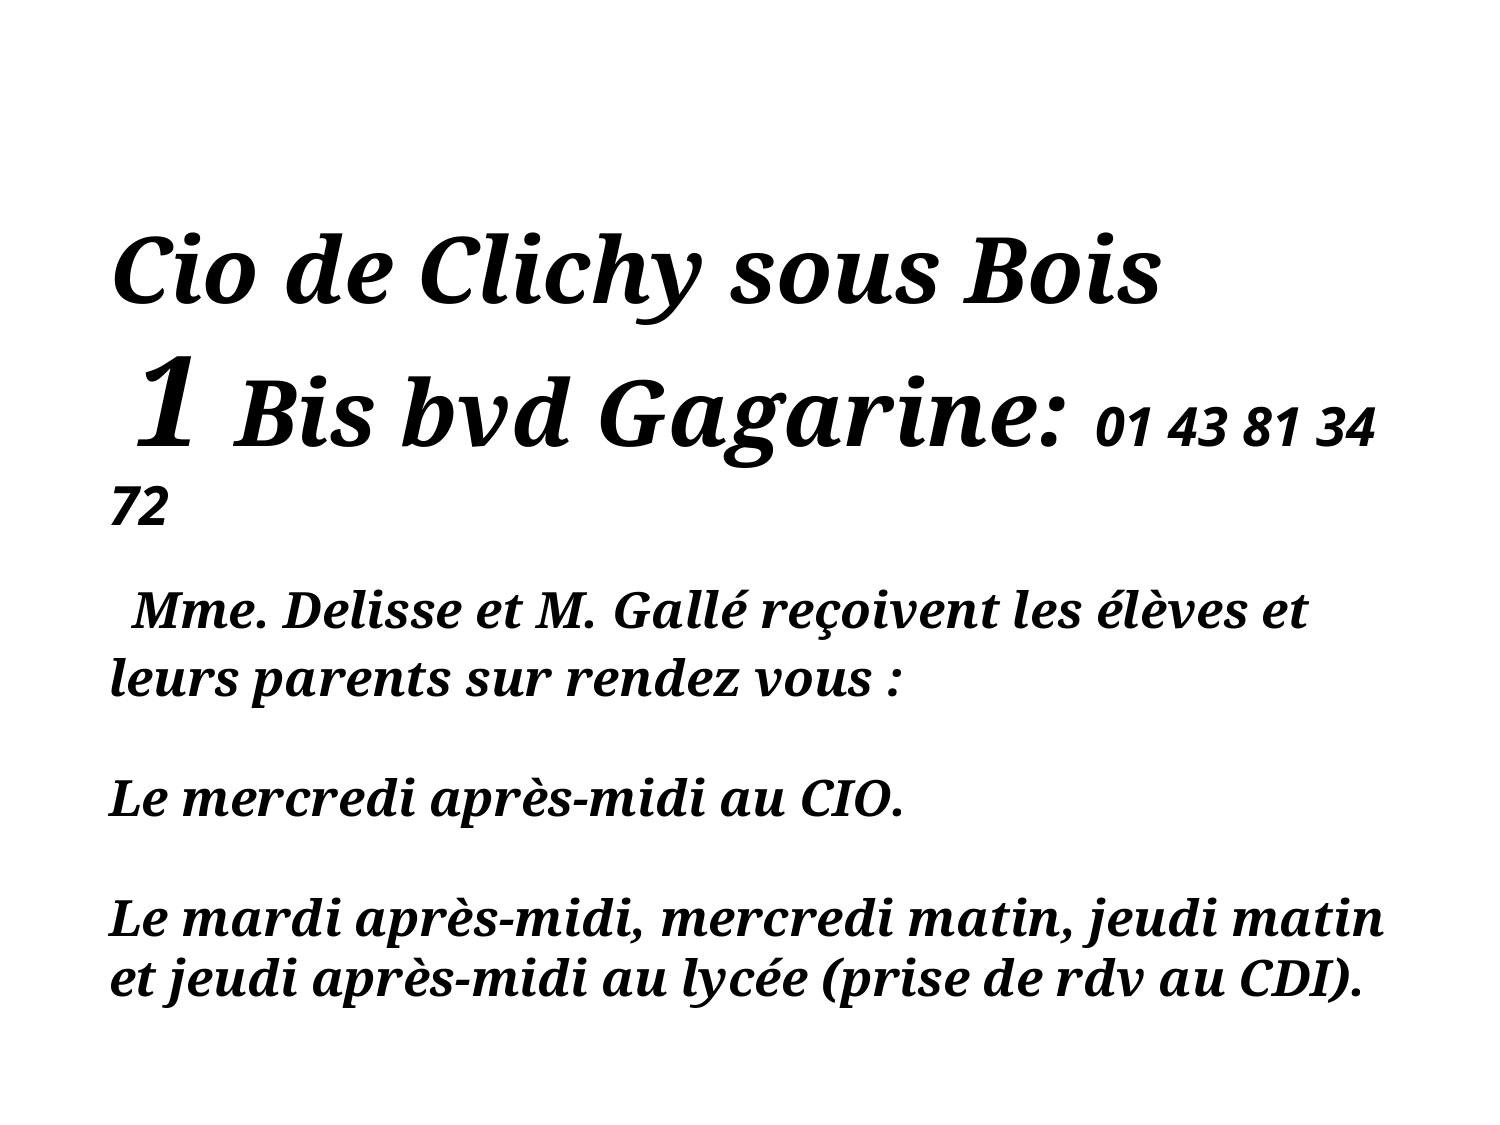

Cio de Clichy sous Bois
 1 Bis bvd Gagarine: 01 43 81 34 72
 Mme. Delisse et M. Gallé reçoivent les élèves et leurs parents sur rendez vous :
Le mercredi après-midi au CIO.
Le mardi après-midi, mercredi matin, jeudi matin et jeudi après-midi au lycée (prise de rdv au CDI).